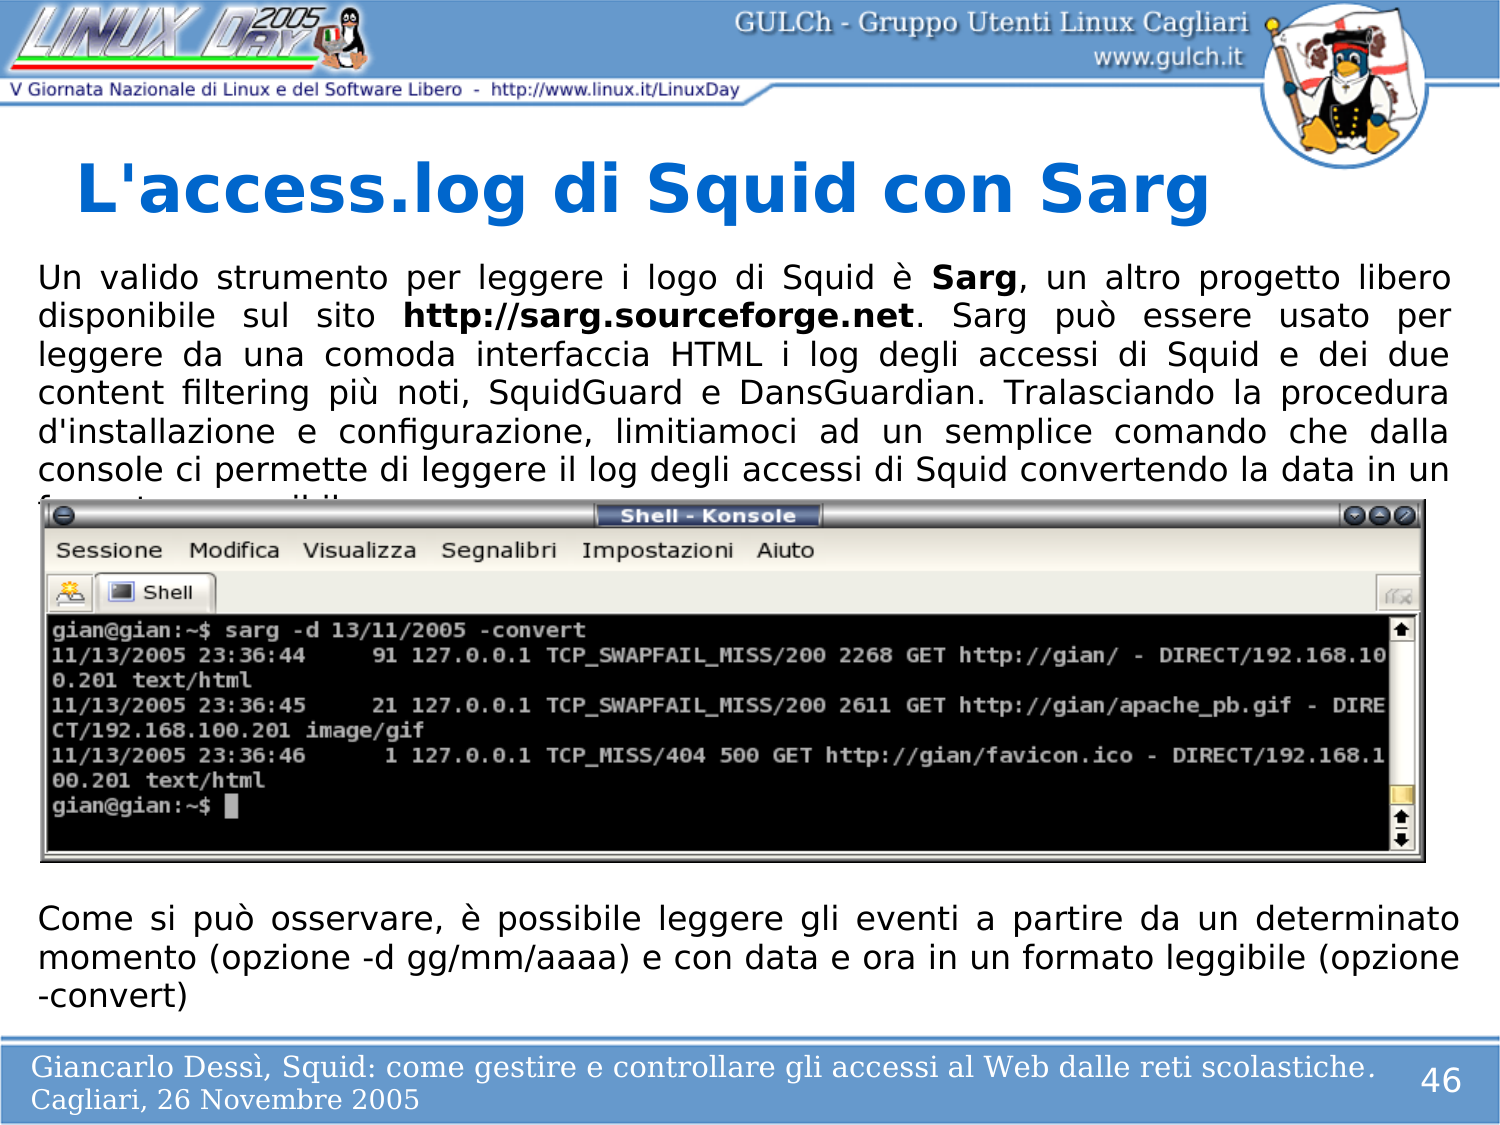

L'access.log di Squid con Sarg
Un valido strumento per leggere i logo di Squid è Sarg, un altro progetto libero disponibile sul sito http://sarg.sourceforge.net. Sarg può essere usato per leggere da una comoda interfaccia HTML i log degli accessi di Squid e dei due content filtering più noti, SquidGuard e DansGuardian. Tralasciando la procedura d'installazione e configurazione, limitiamoci ad un semplice comando che dalla console ci permette di leggere il log degli accessi di Squid convertendo la data in un formato accessibile:
Come si può osservare, è possibile leggere gli eventi a partire da un determinato momento (opzione -d gg/mm/aaaa) e con data e ora in un formato leggibile (opzione -convert)